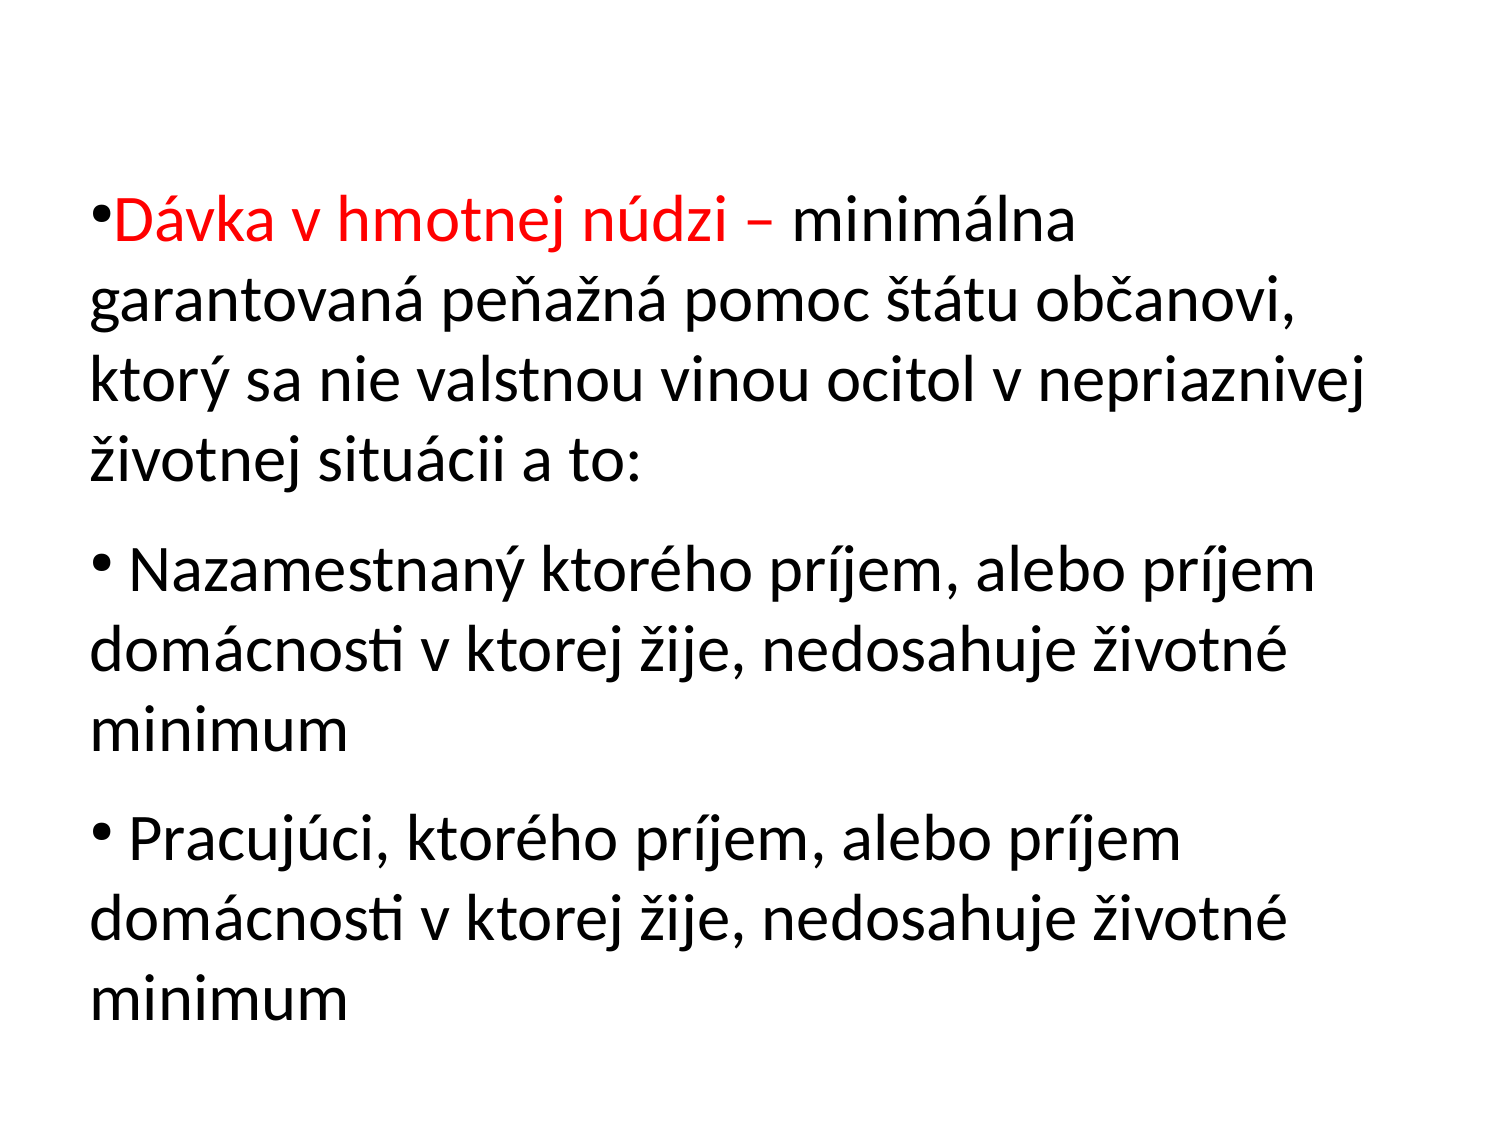

#
Dávka v hmotnej núdzi – minimálna garantovaná peňažná pomoc štátu občanovi, ktorý sa nie valstnou vinou ocitol v nepriaznivej životnej situácii a to:
 Nazamestnaný ktorého príjem, alebo príjem domácnosti v ktorej žije, nedosahuje životné minimum
 Pracujúci, ktorého príjem, alebo príjem domácnosti v ktorej žije, nedosahuje životné minimum